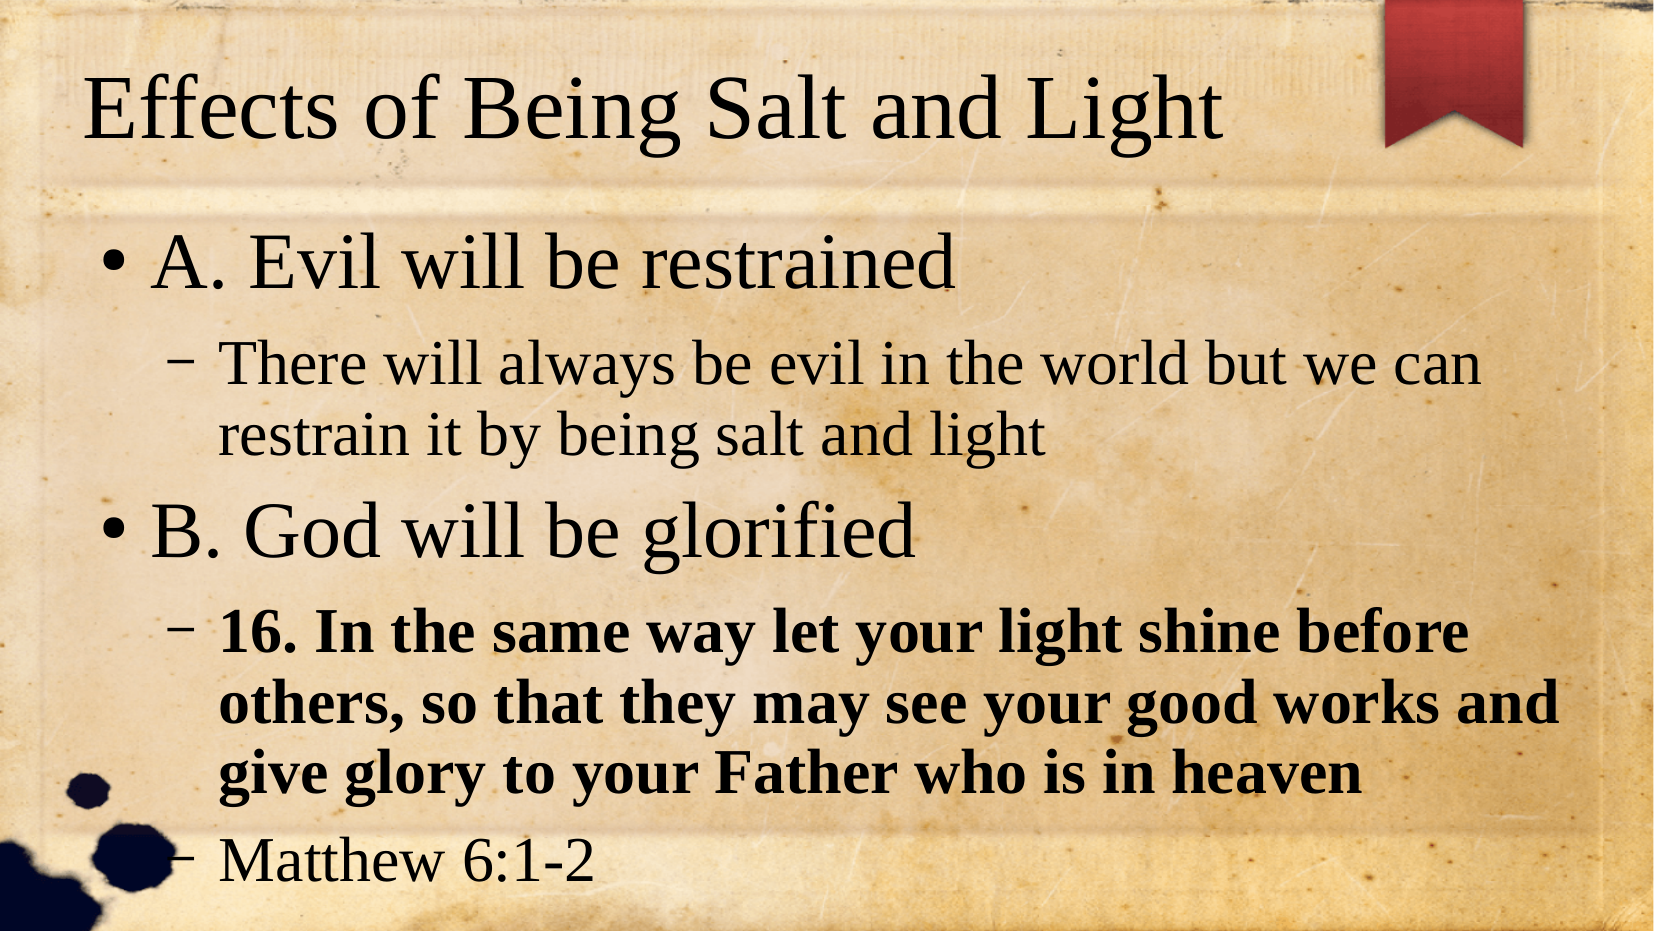

# Effects of Being Salt and Light
A. Evil will be restrained
There will always be evil in the world but we can restrain it by being salt and light
B. God will be glorified
16. In the same way let your light shine before others, so that they may see your good works and give glory to your Father who is in heaven
Matthew 6:1-2